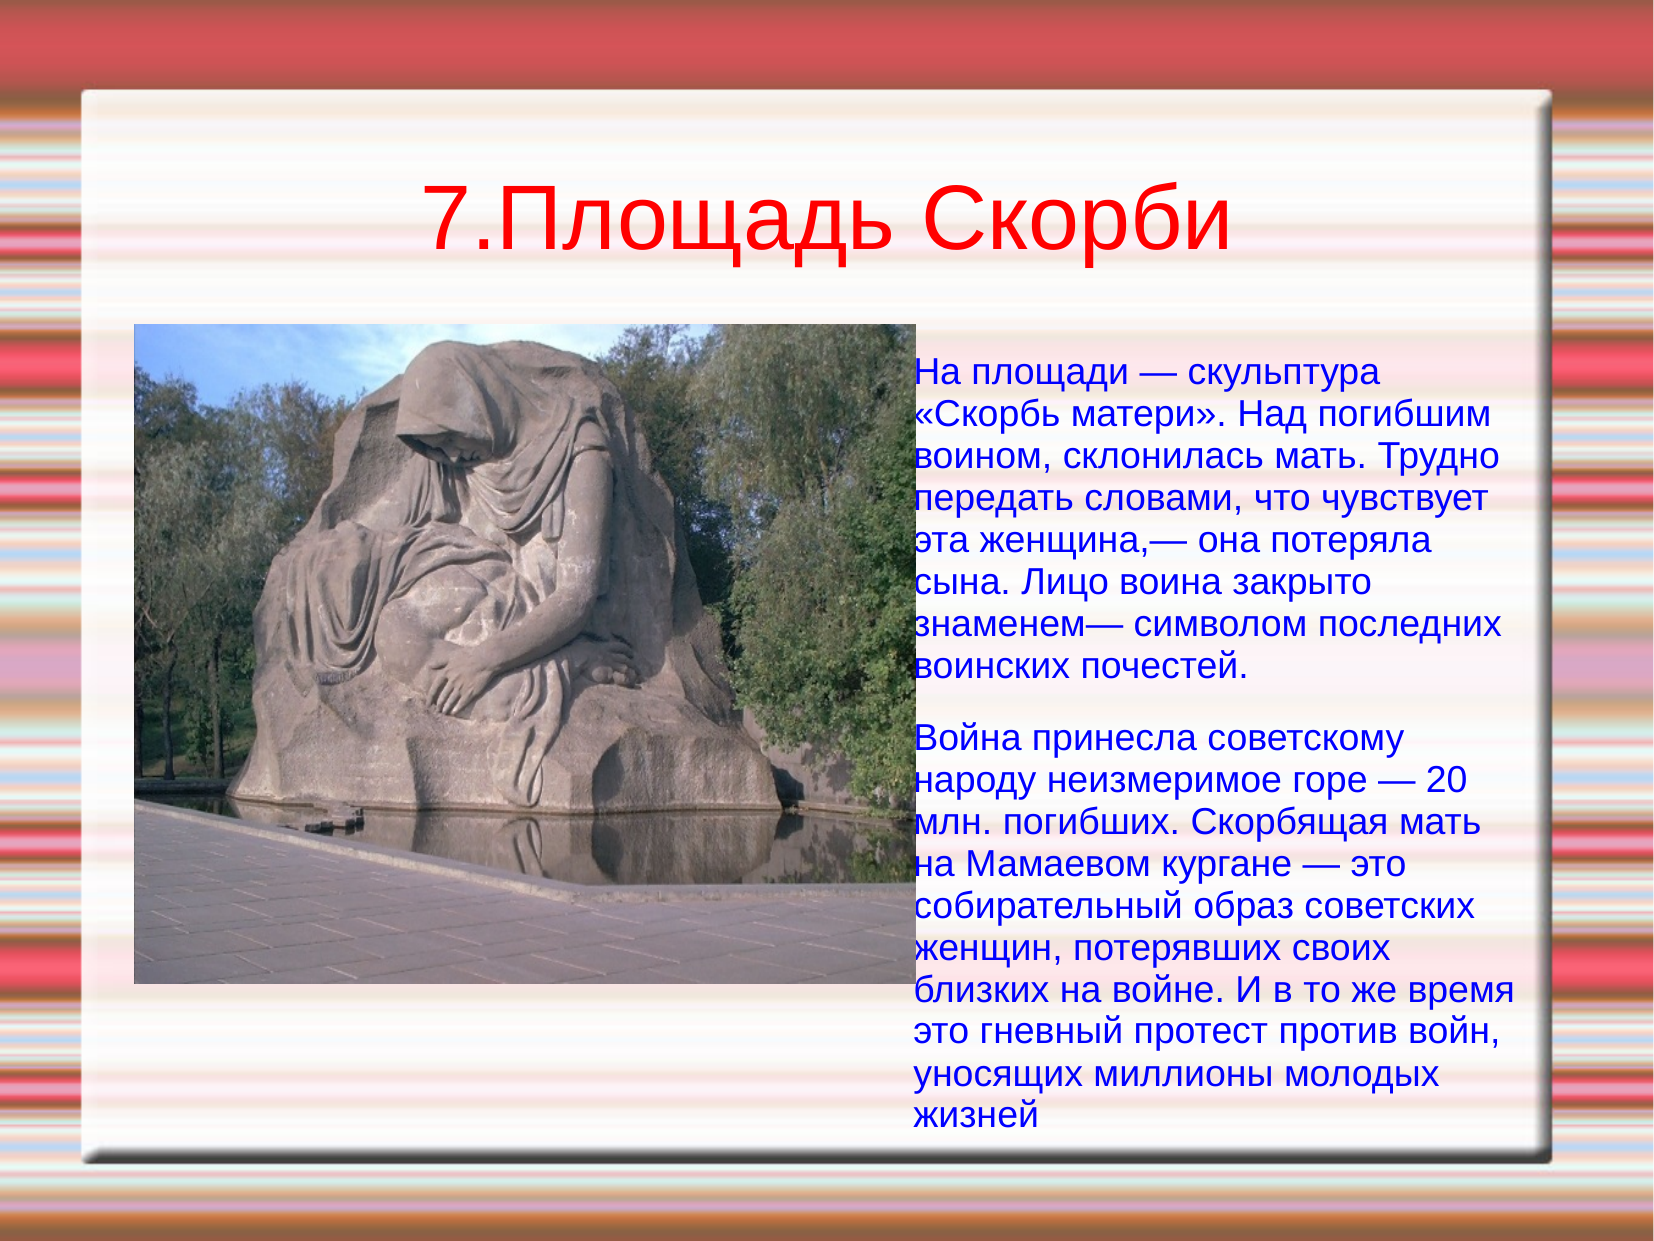

# 7.Площадь Скорби
На площади — скульптура «Скорбь матери». Над погибшим воином, склонилась мать. Трудно передать словами, что чувствует эта женщина,— она потеряла сына. Лицо воина закрыто знаменем— символом последних воинских почестей.
Война принесла советскому народу неизмеримое горе — 20 млн. погибших. Скорбящая мать на Мамаевом кургане — это собирательный образ советских женщин, потерявших своих близких на войне. И в то же время это гневный протест против войн, уносящих миллионы молодых жизней